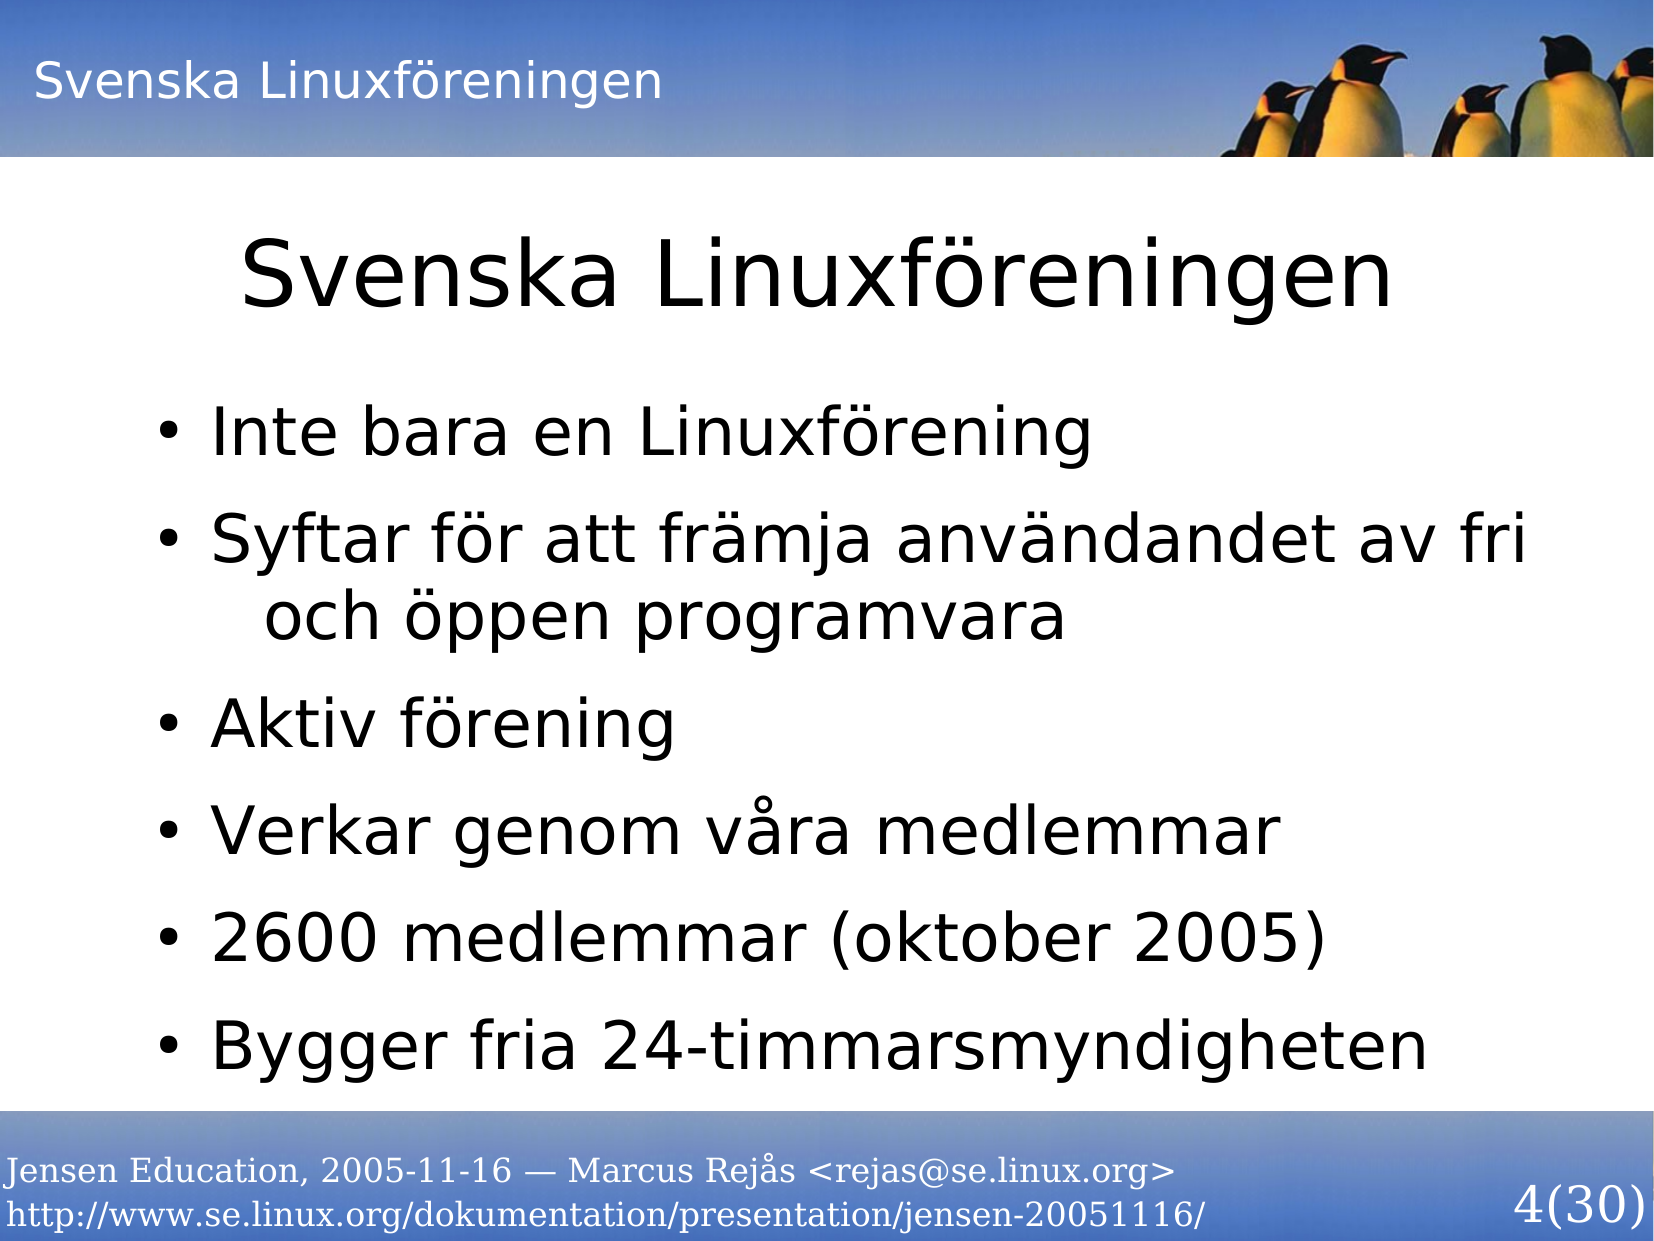

# Svenska Linuxföreningen
Inte bara en Linuxförening
Syftar för att främja användandet av fri och öppen programvara
Aktiv förening
Verkar genom våra medlemmar
2600 medlemmar (oktober 2005)
Bygger fria 24-timmarsmyndigheten